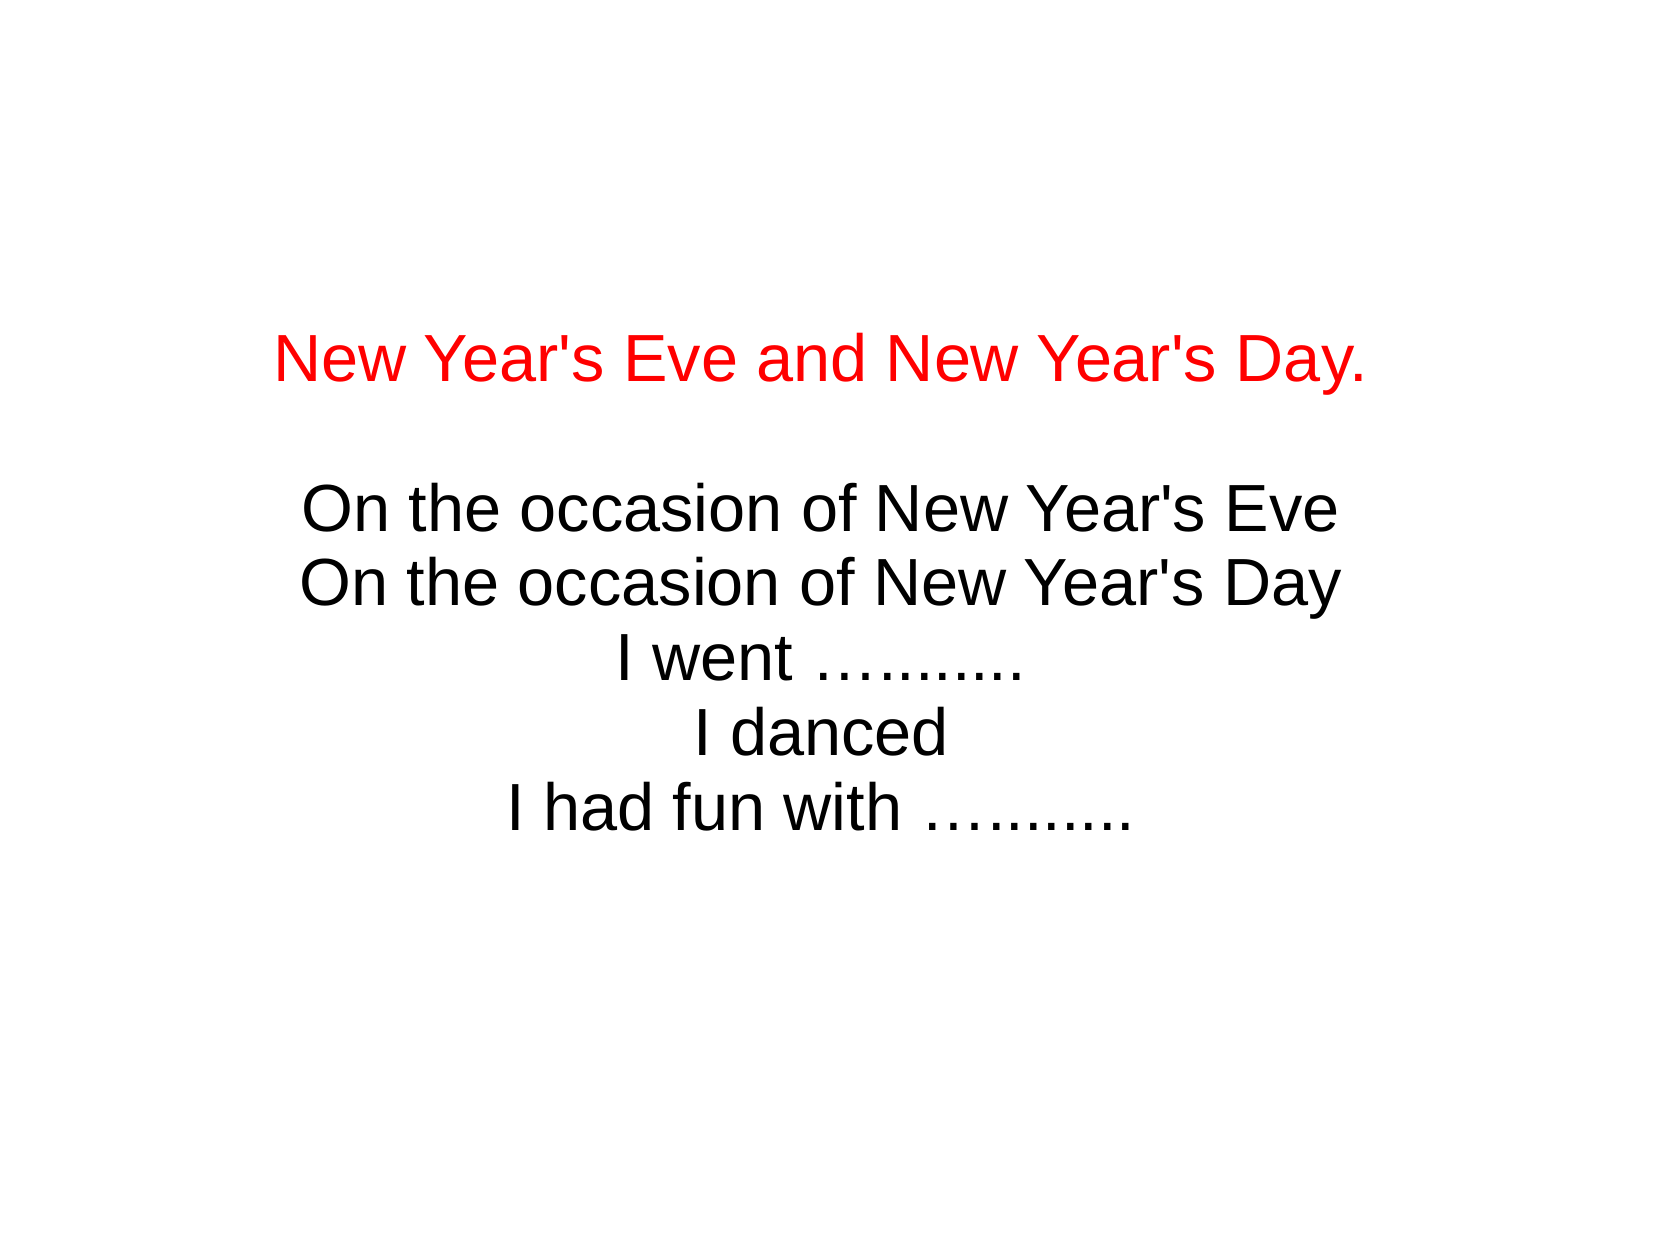

New Year's Eve and New Year's Day.
On the occasion of New Year's Eve
On the occasion of New Year's Day
I went …........
I danced
I had fun with …........